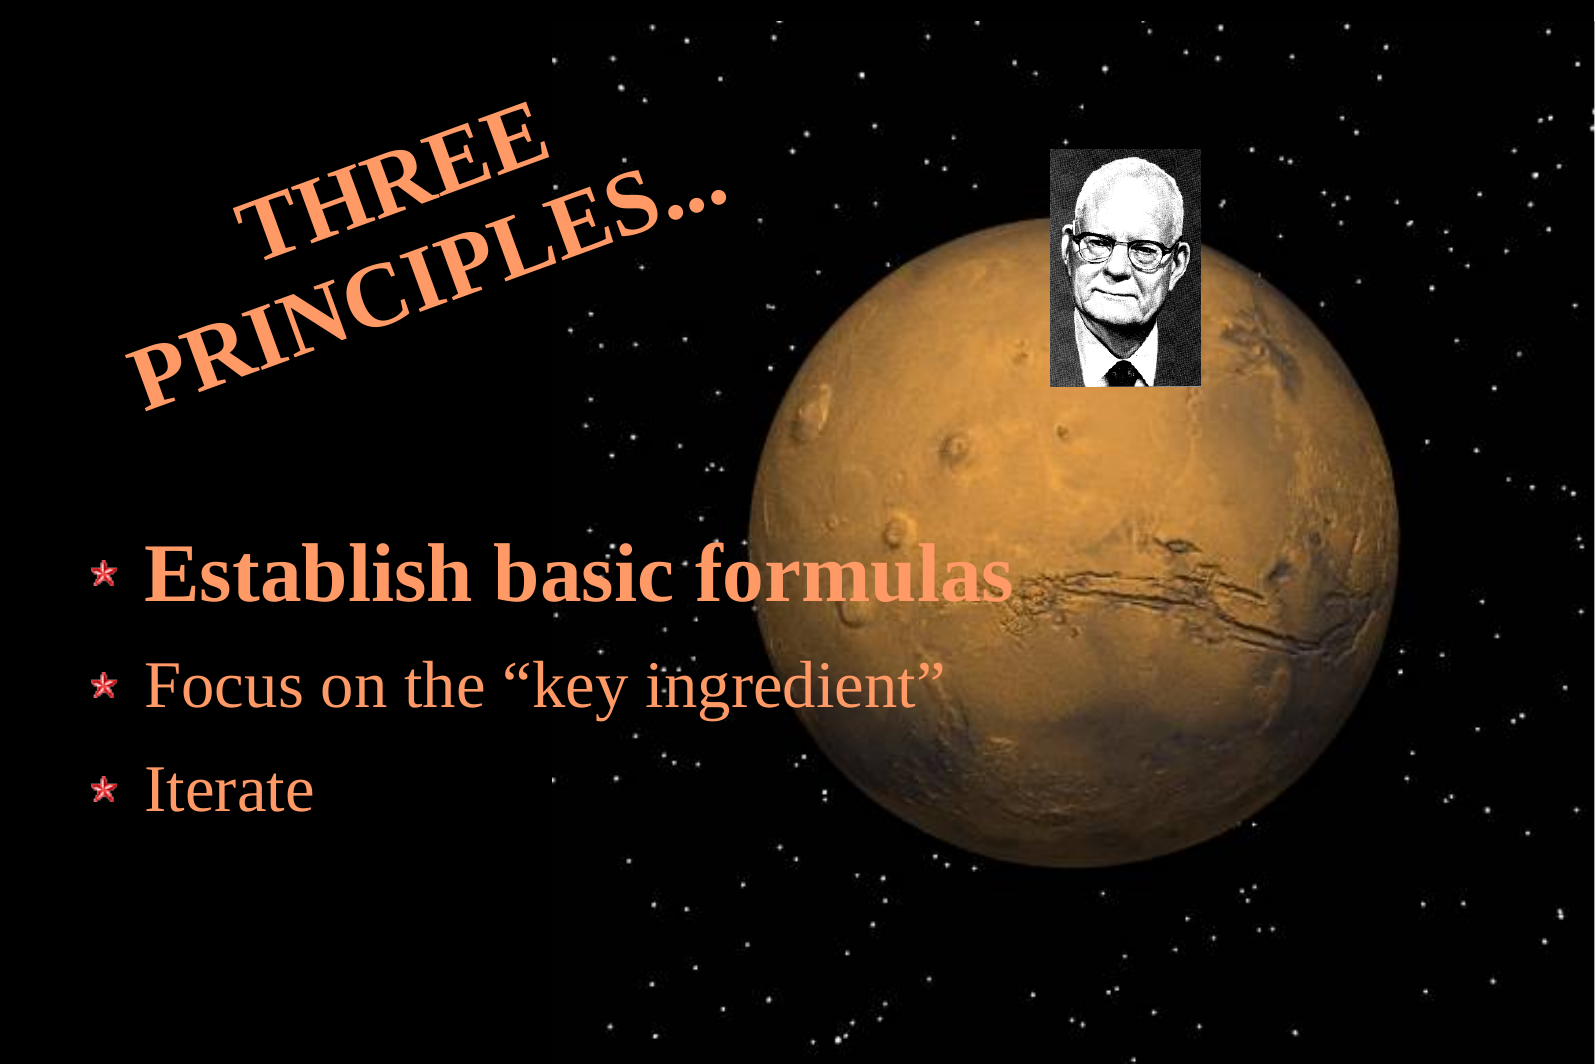

# THREE PRINCIPLES...
Establish basic formulas
Focus on the “key ingredient”
Iterate